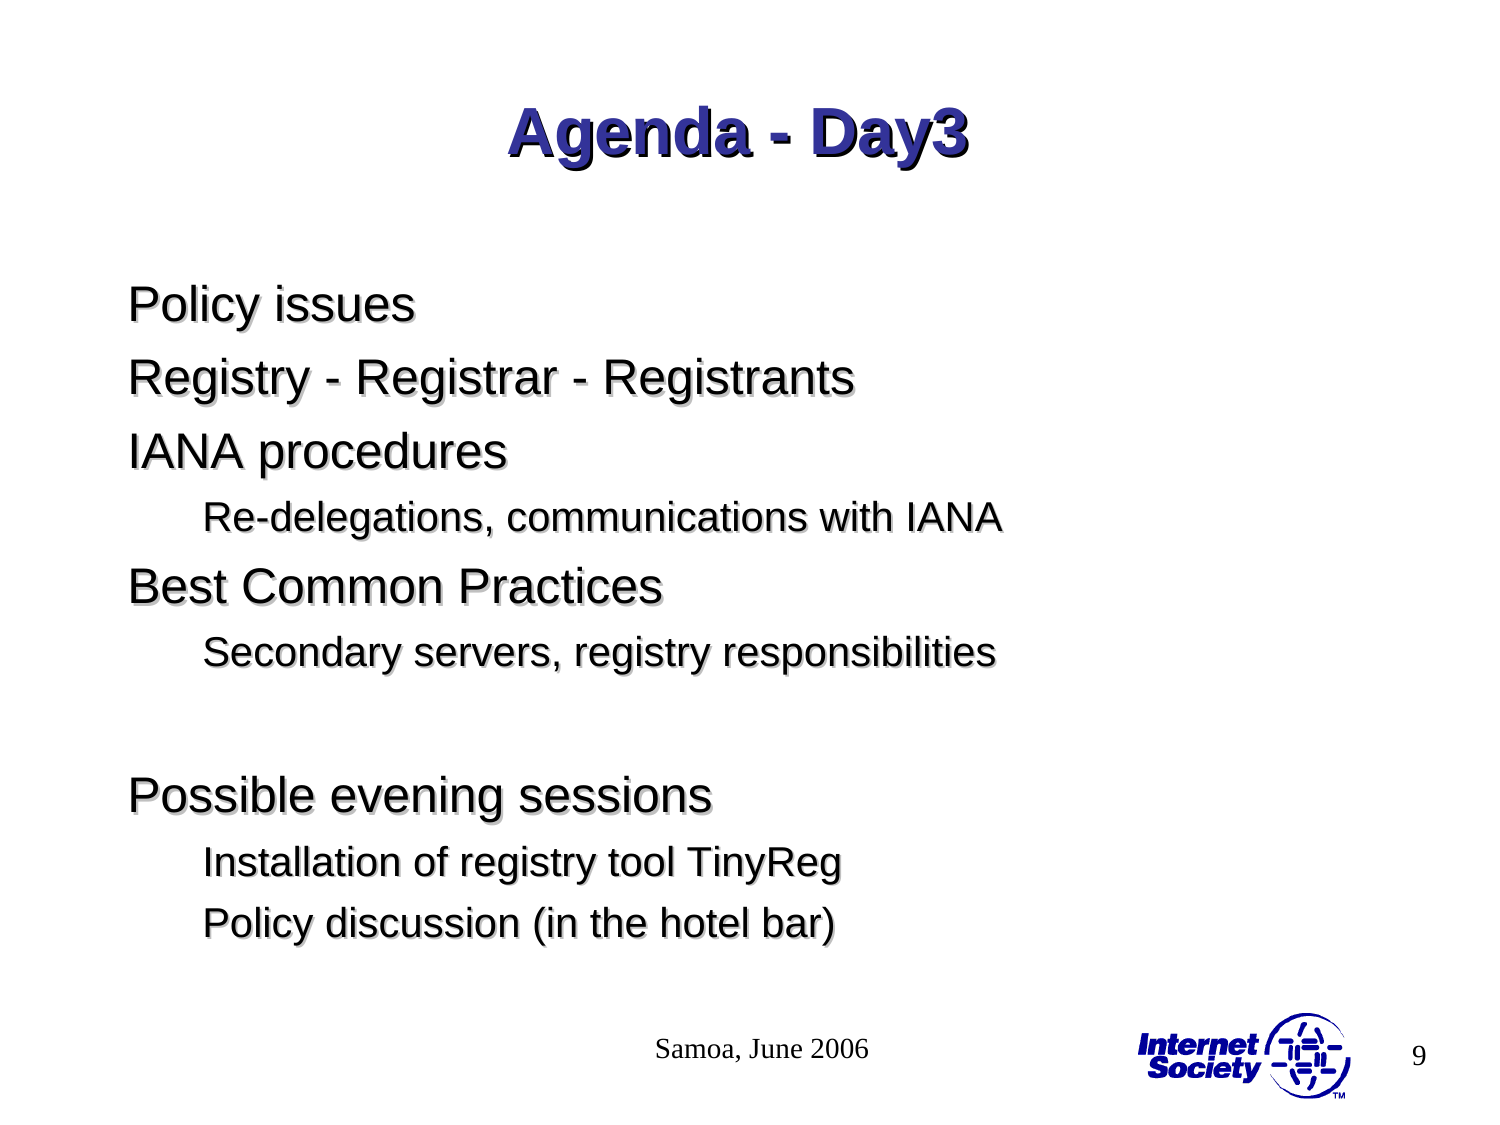

# Agenda - Day3
Policy issues
Registry - Registrar - Registrants
IANA procedures
Re-delegations, communications with IANA
Best Common Practices
Secondary servers, registry responsibilities
Possible evening sessions
Installation of registry tool TinyReg
Policy discussion (in the hotel bar)